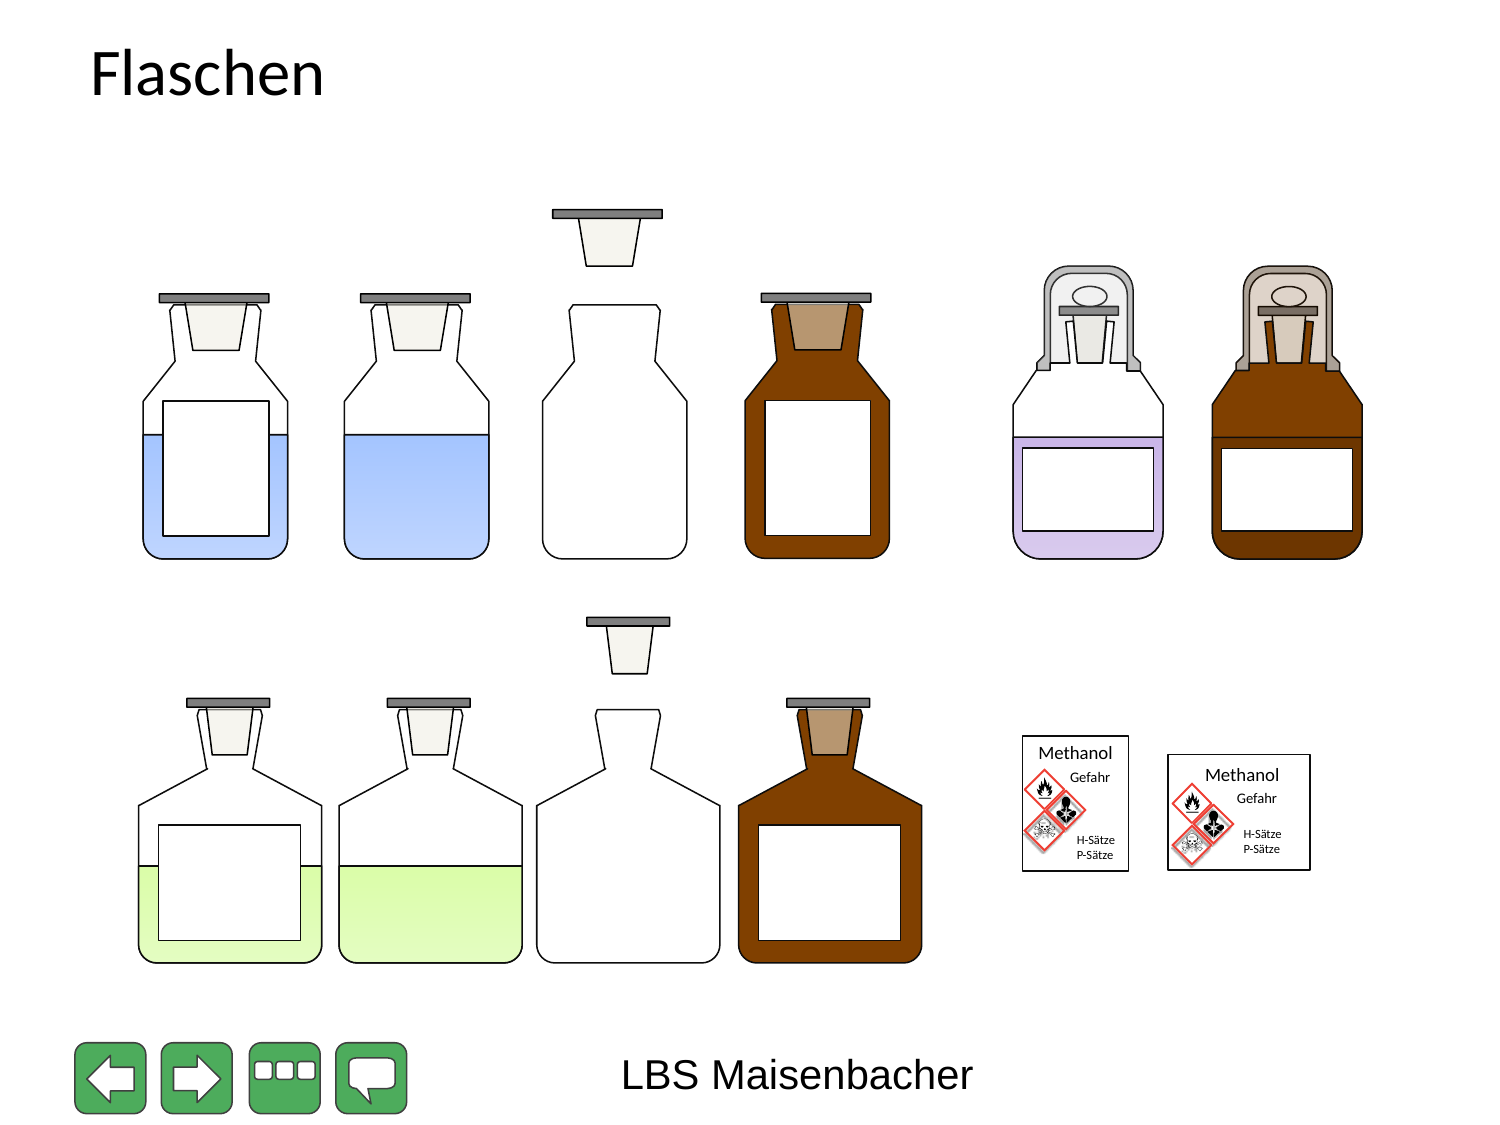

# Flaschen
Methanol
Gefahr
H-Sätze
P-Sätze
Methanol
Gefahr
H-Sätze
P-Sätze